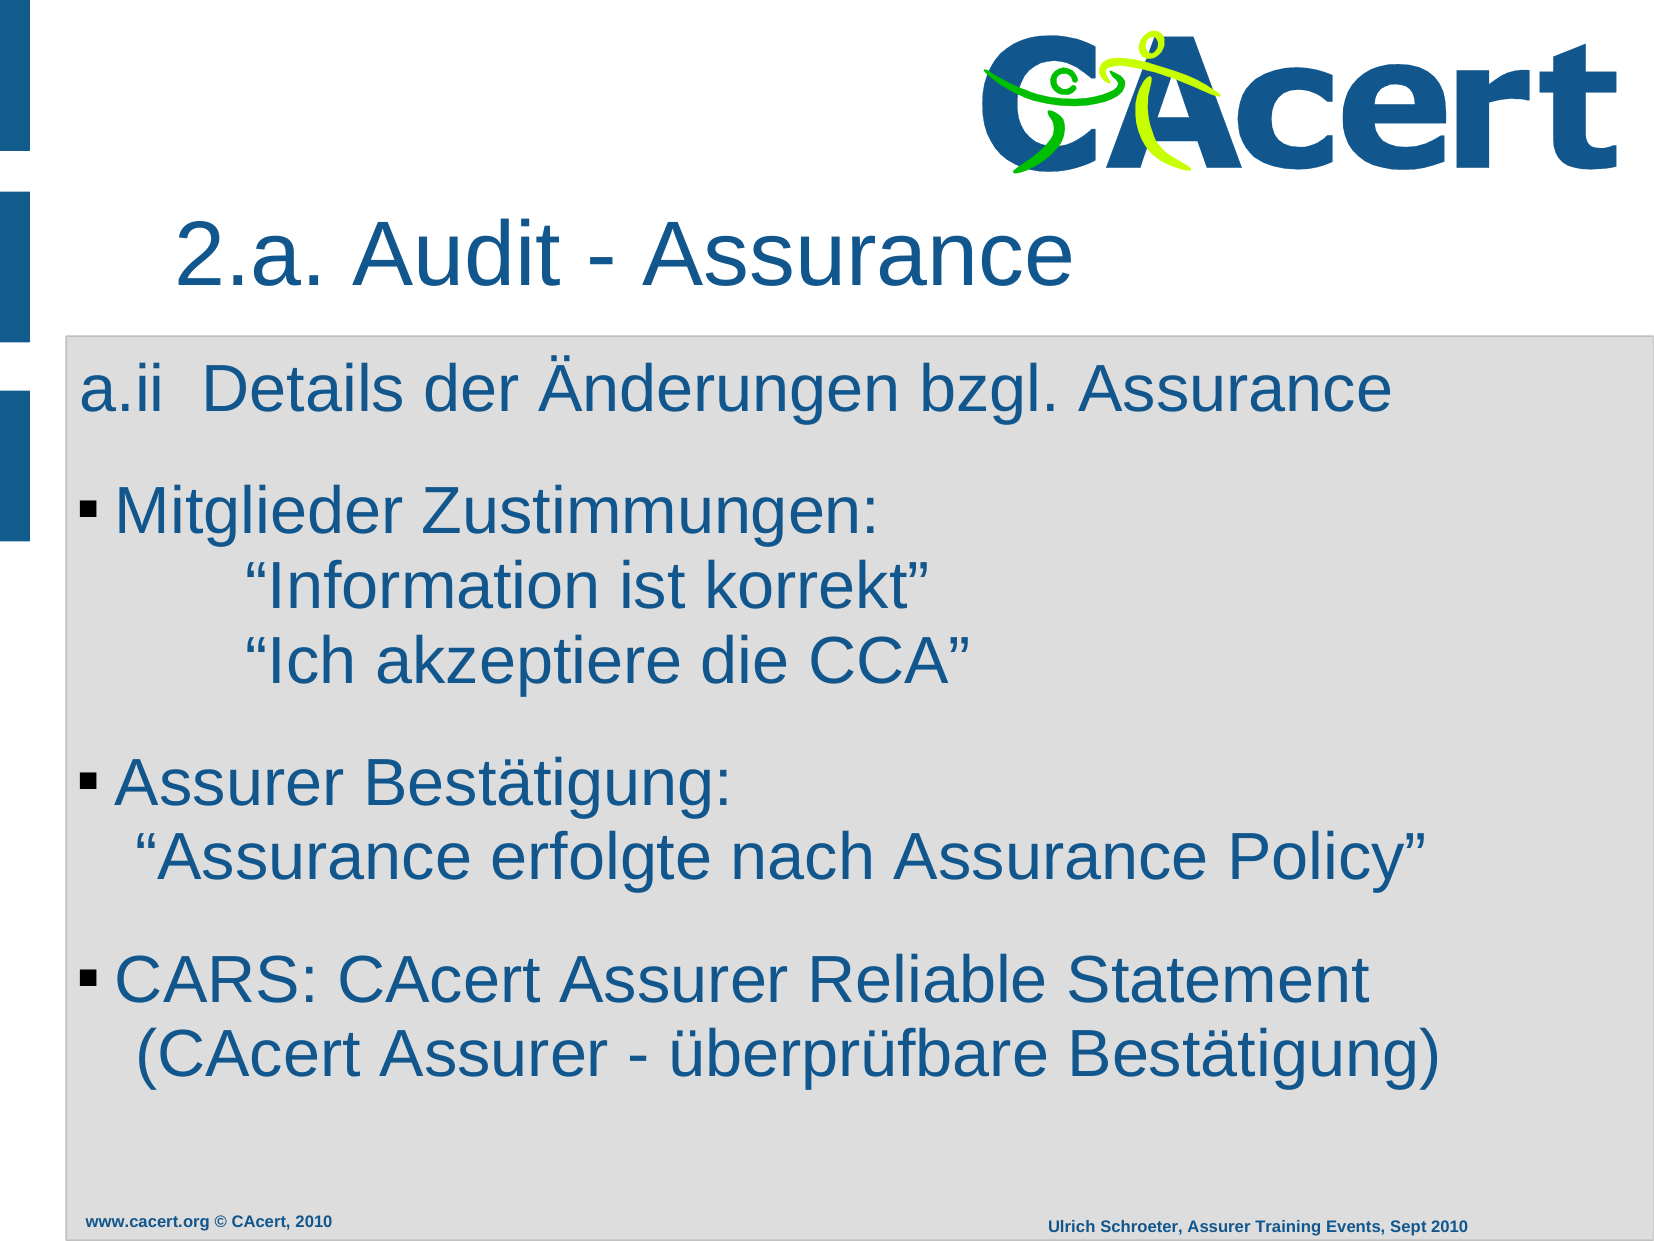

2.a. Audit - Assurance
a.ii Details der Änderungen bzgl. Assurance
 Mitglieder Zustimmungen:
 “Information ist korrekt”
 “Ich akzeptiere die CCA”
 Assurer Bestätigung:
 “Assurance erfolgte nach Assurance Policy”
 CARS: CAcert Assurer Reliable Statement
 (CAcert Assurer - überprüfbare Bestätigung)